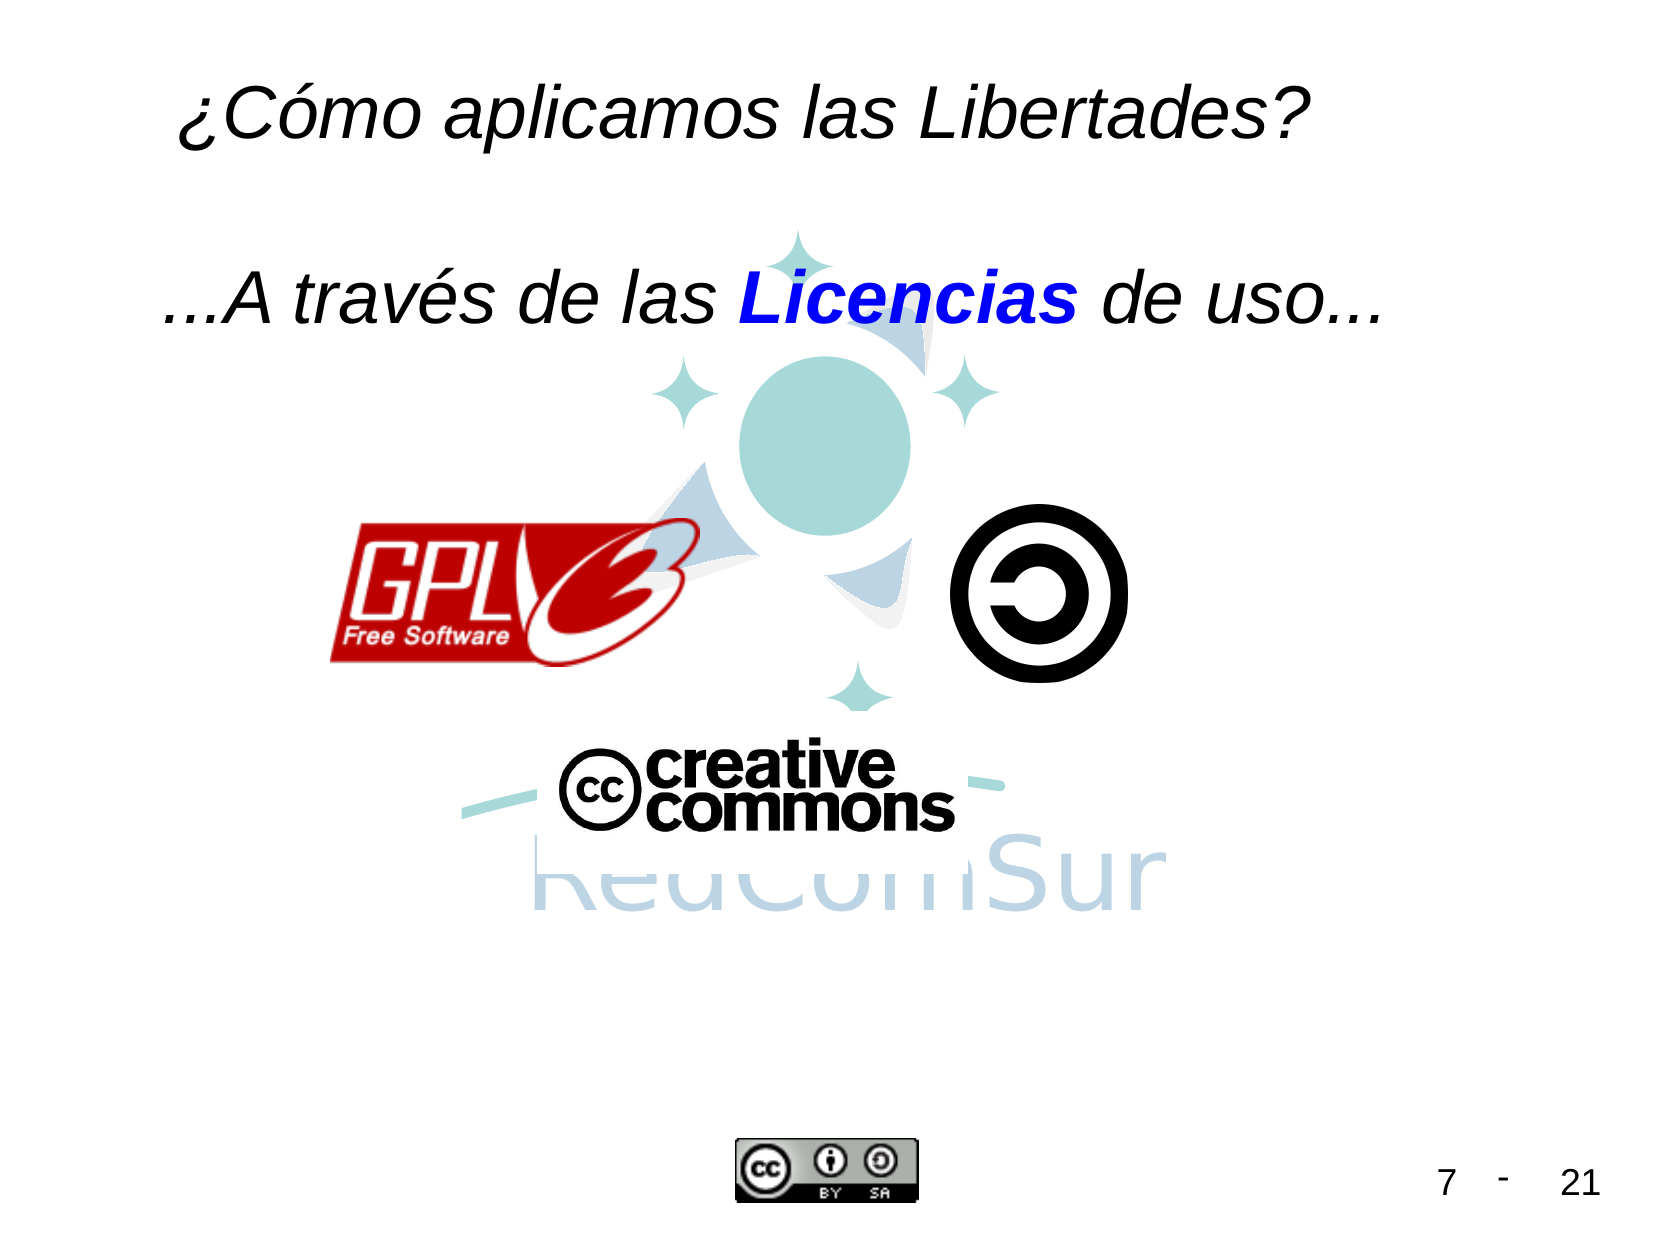

¿Cómo aplicamos las Libertades?
...A través de las Licencias de uso...
-
21